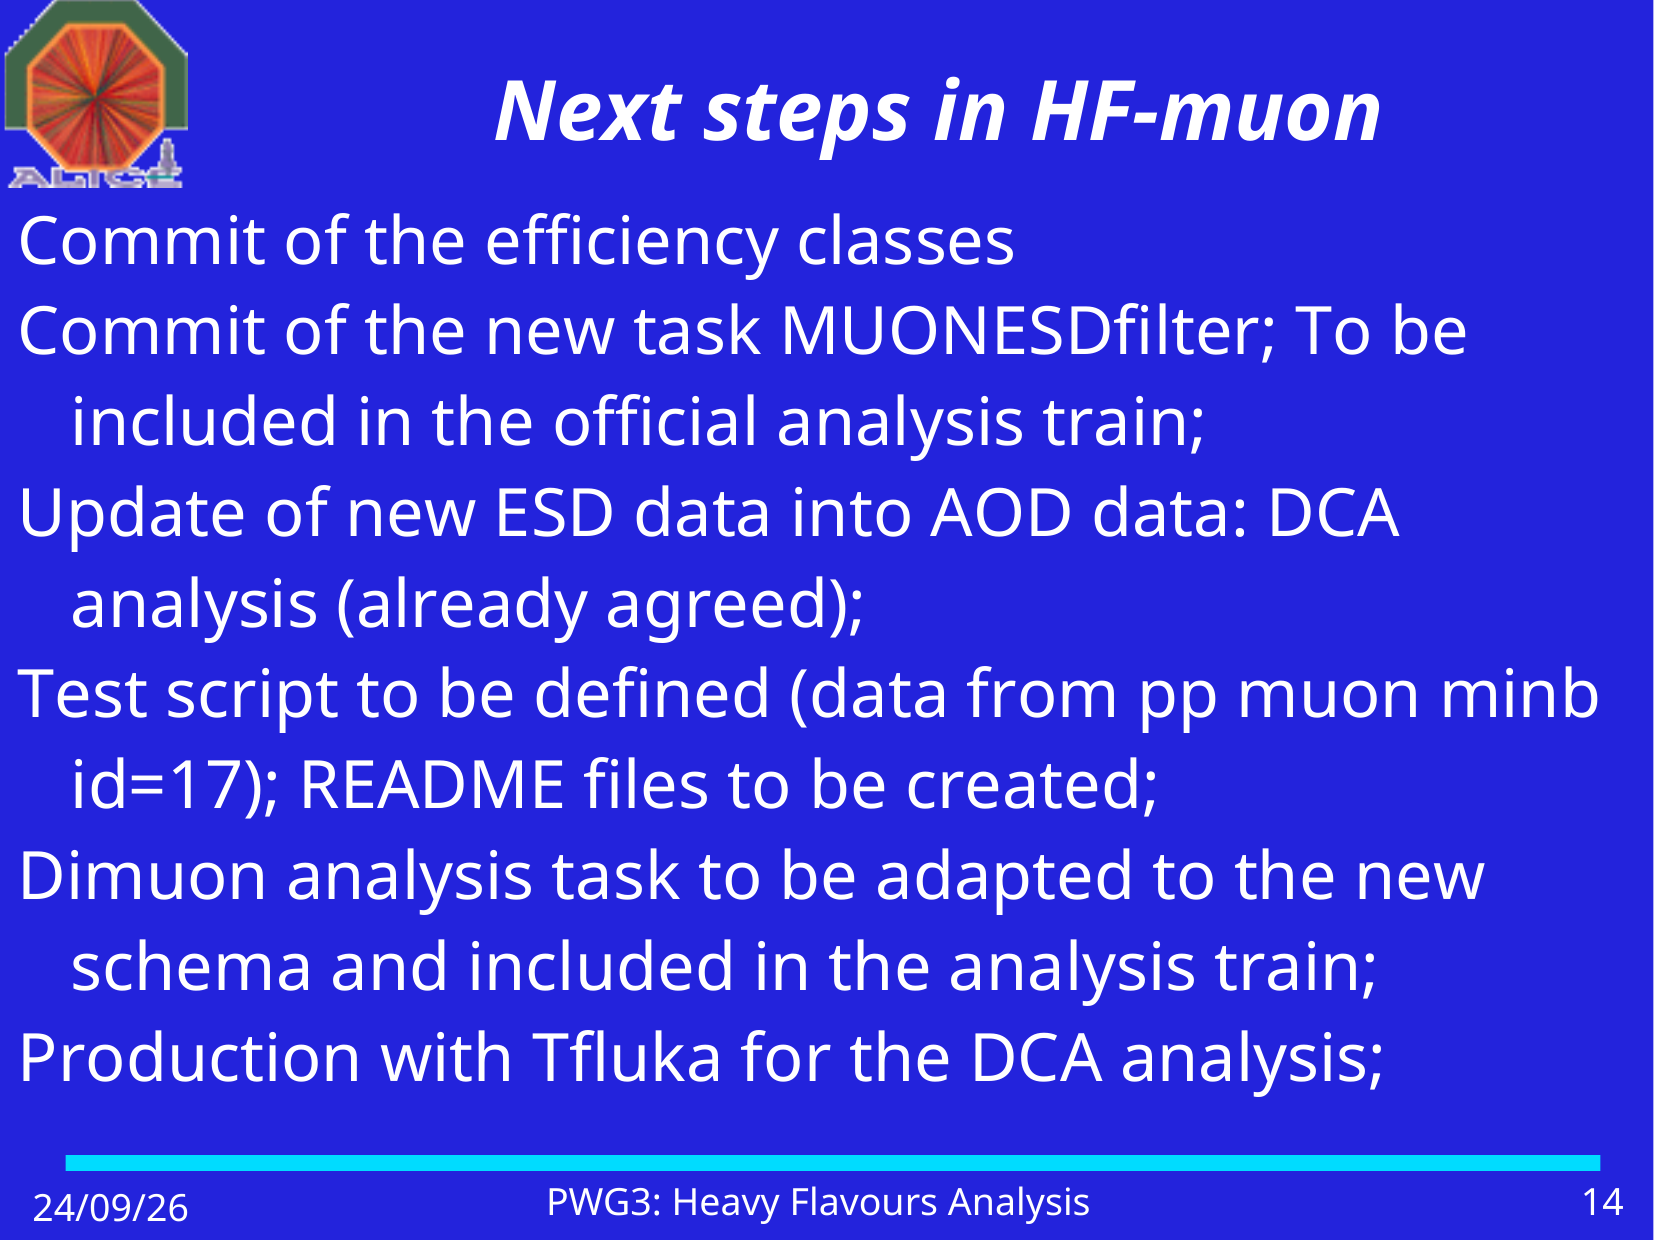

# Next steps in HF-muon
Commit of the efficiency classes
Commit of the new task MUONESDfilter; To be included in the official analysis train;
Update of new ESD data into AOD data: DCA analysis (already agreed);
Test script to be defined (data from pp muon minb id=17); README files to be created;
Dimuon analysis task to be adapted to the new schema and included in the analysis train;
Production with Tfluka for the DCA analysis;